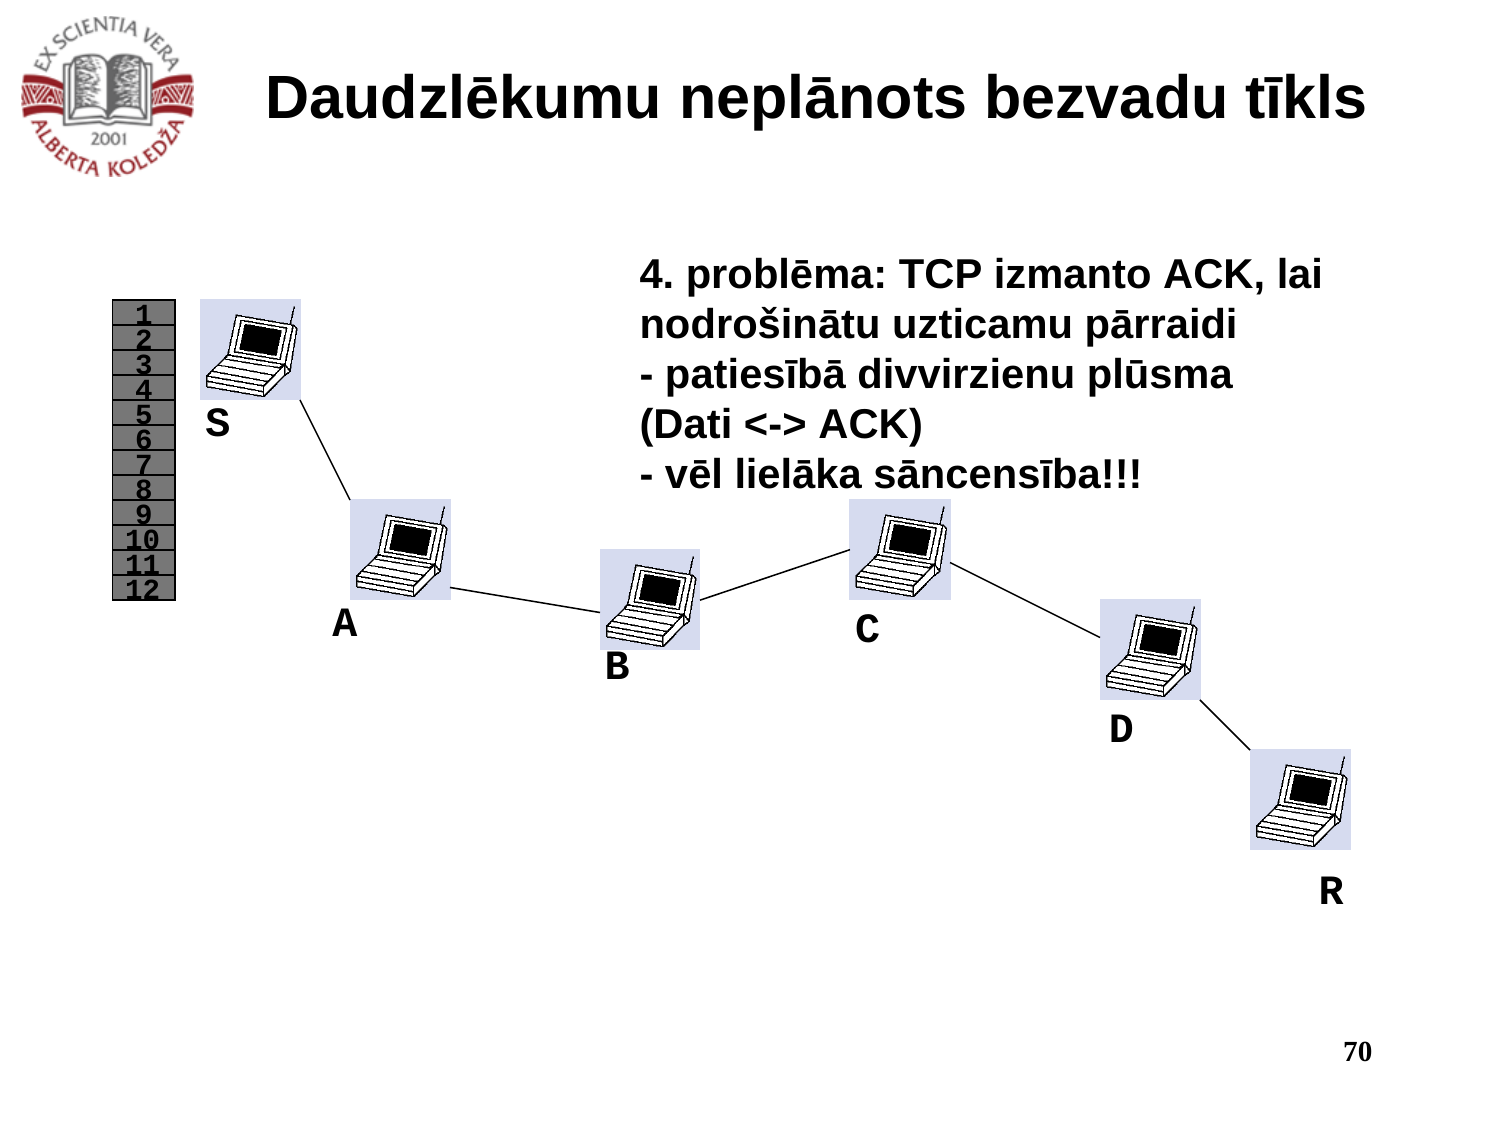

# Daudzlēkumu neplānots bezvadu tīkls
4. problēma: TCP izmanto ACK, lai nodrošinātu uzticamu pārraidi
- patiesībā divvirzienu plūsma
(Dati <-> ACK)
- vēl lielāka sāncensība!!!
1
2
3
4
S
5
6
7
8
9
10
11
12
A
C
B
D
R